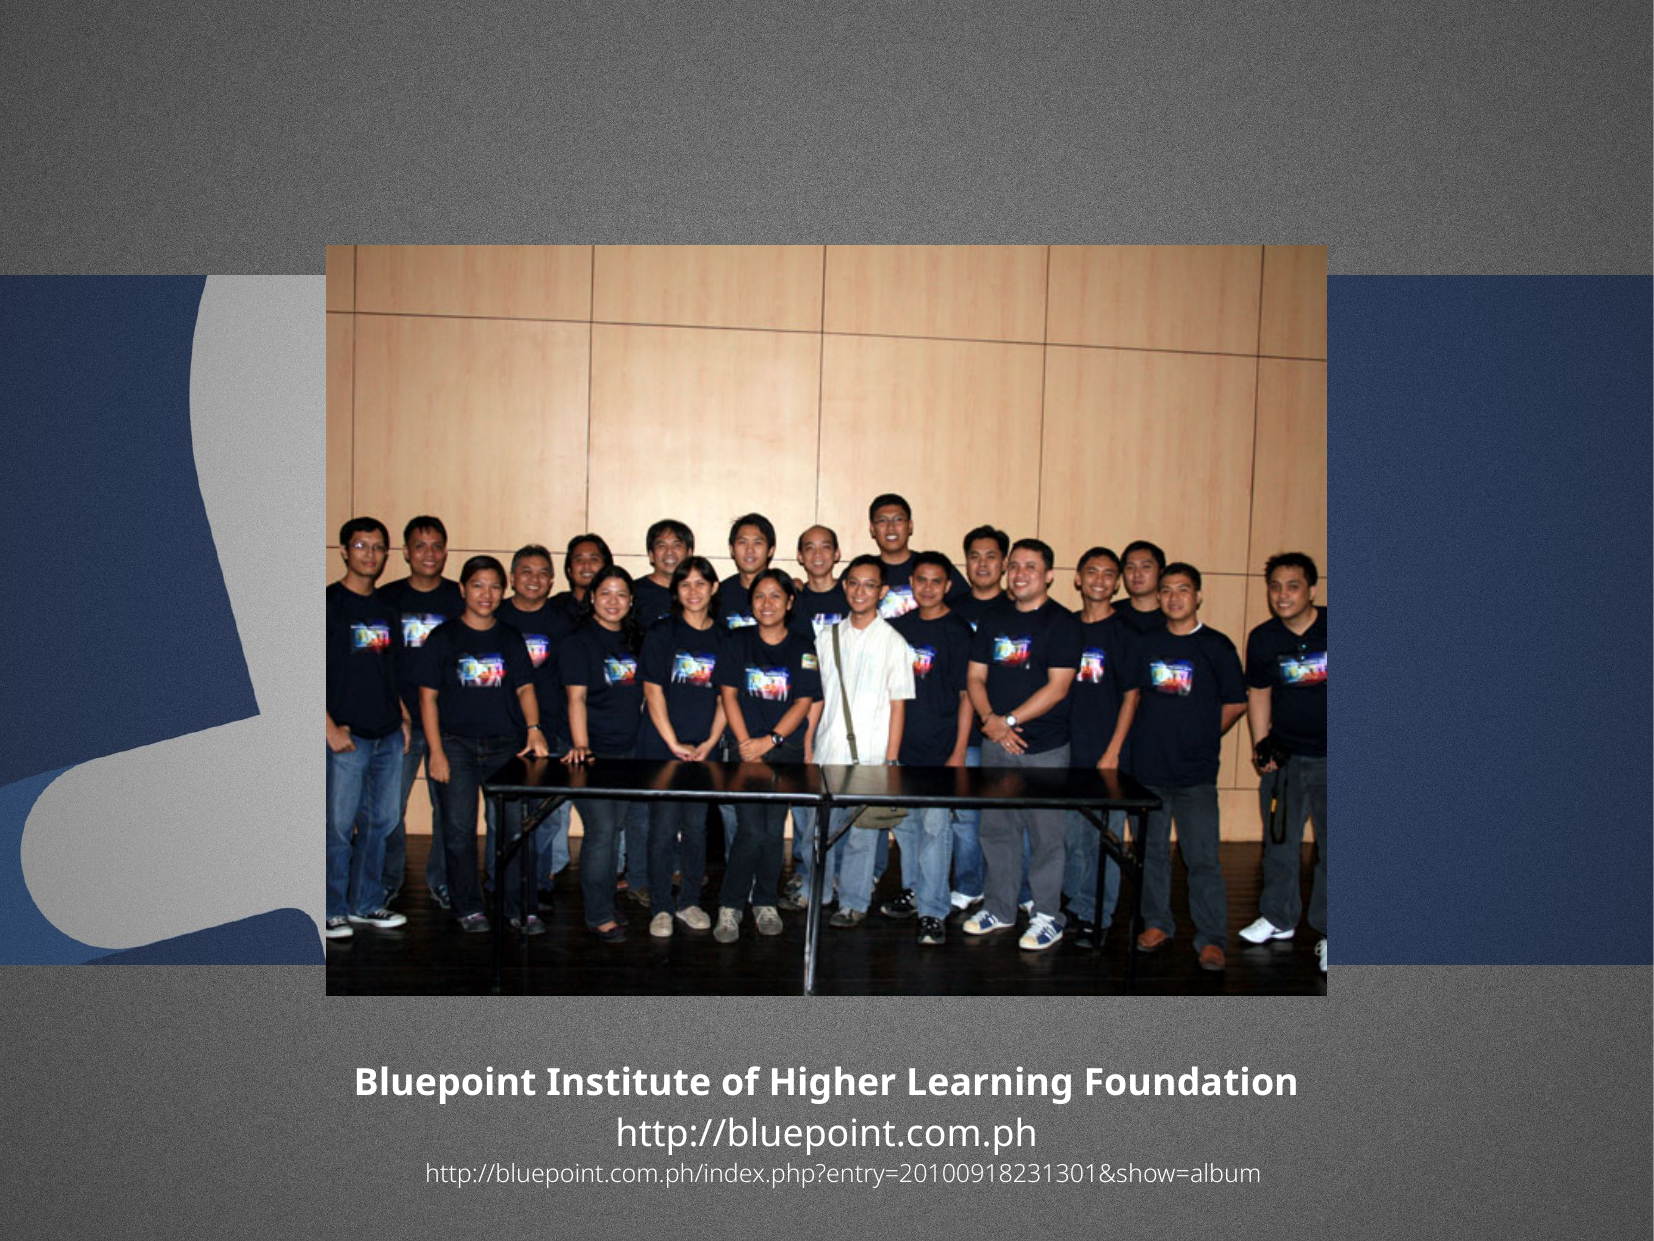

Bluepoint Institute of Higher Learning Foundation
http://bluepoint.com.ph
http://bluepoint.com.ph/index.php?entry=20100918231301&show=album